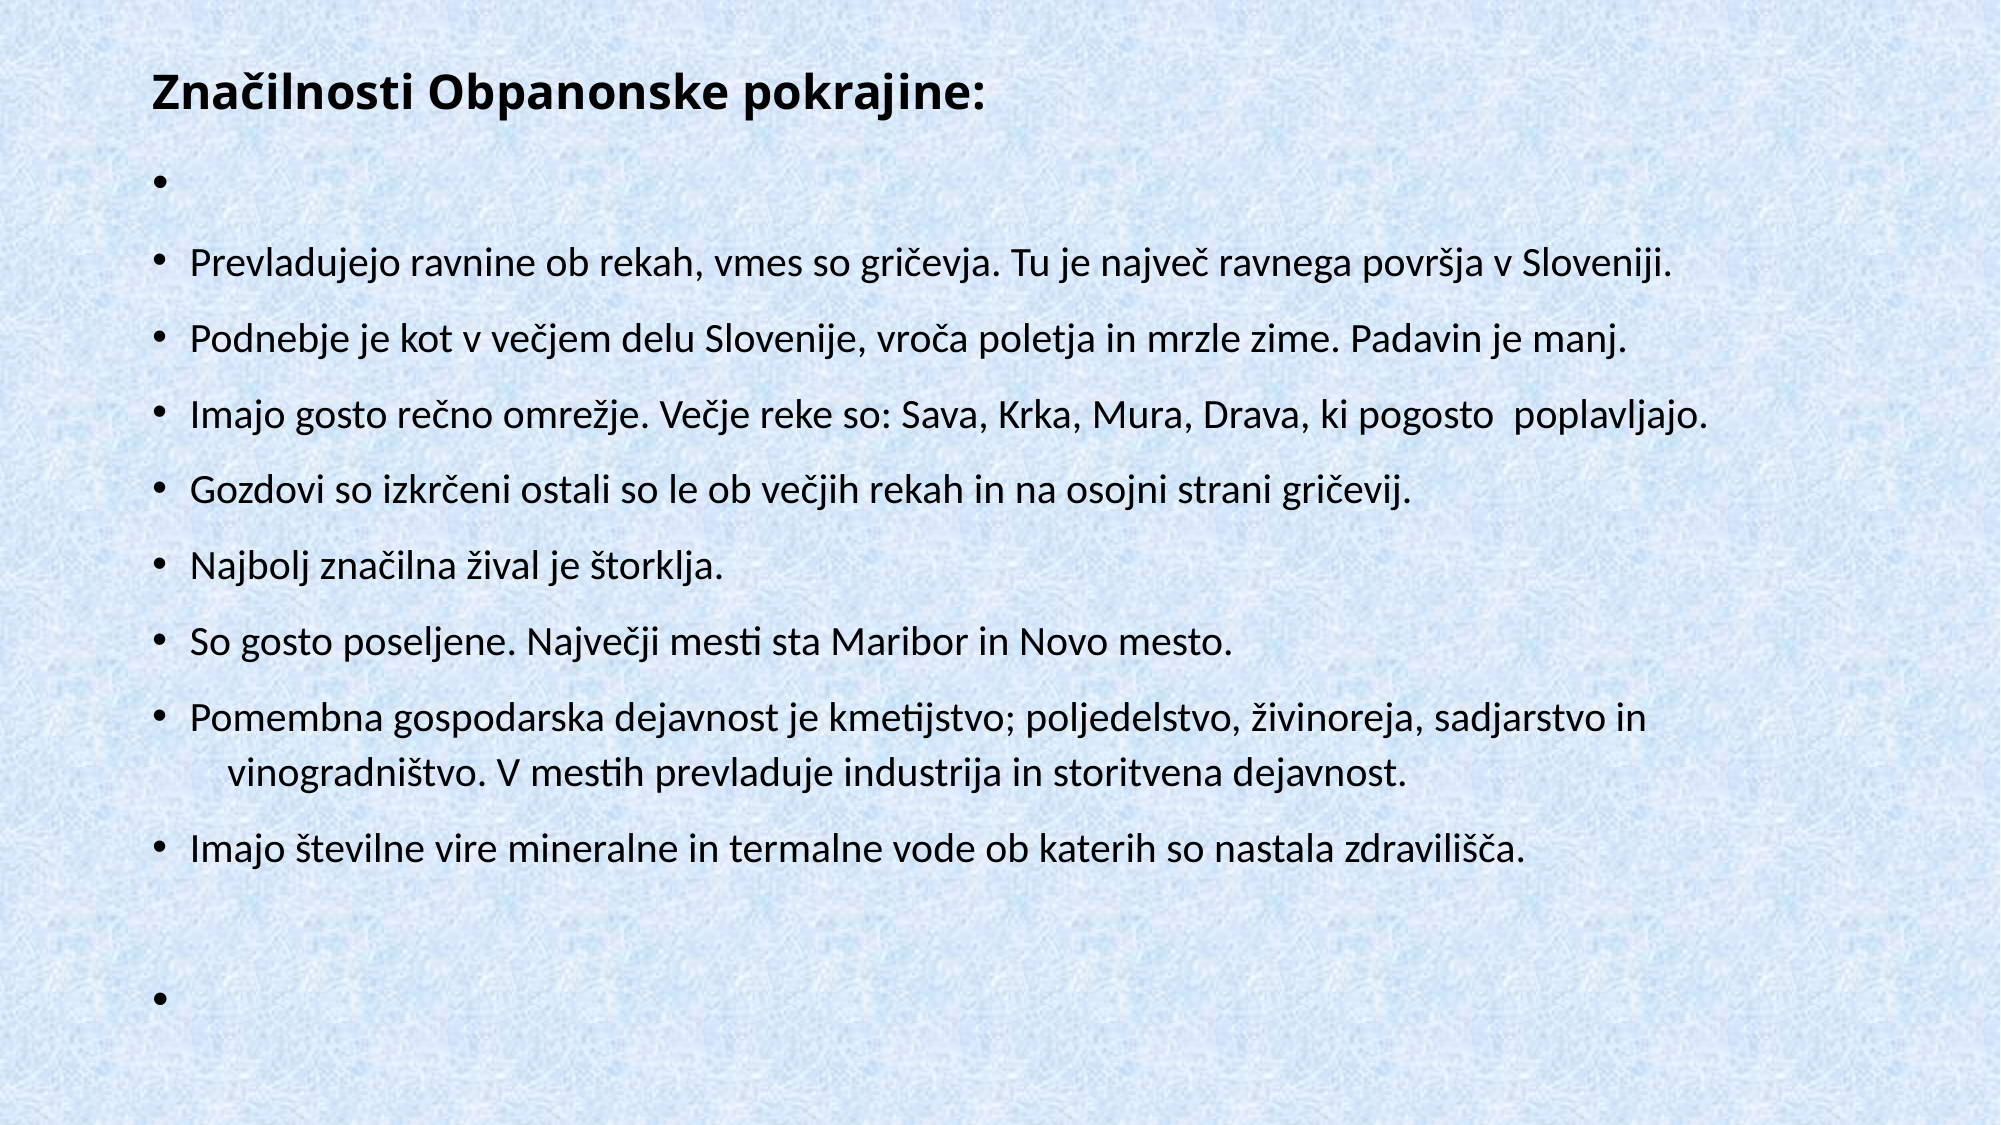

# Značilnosti Obpanonske pokrajine:
Prevladujejo ravnine ob rekah, vmes so gričevja. Tu je največ ravnega površja v Sloveniji.
Podnebje je kot v večjem delu Slovenije, vroča poletja in mrzle zime. Padavin je manj.
Imajo gosto rečno omrežje. Večje reke so: Sava, Krka, Mura, Drava, ki pogosto poplavljajo.
Gozdovi so izkrčeni ostali so le ob večjih rekah in na osojni strani gričevij.
Najbolj značilna žival je štorklja.
So gosto poseljene. Največji mesti sta Maribor in Novo mesto.
Pomembna gospodarska dejavnost je kmetijstvo; poljedelstvo, živinoreja, sadjarstvo in vinogradništvo. V mestih prevladuje industrija in storitvena dejavnost.
Imajo številne vire mineralne in termalne vode ob katerih so nastala zdravilišča.